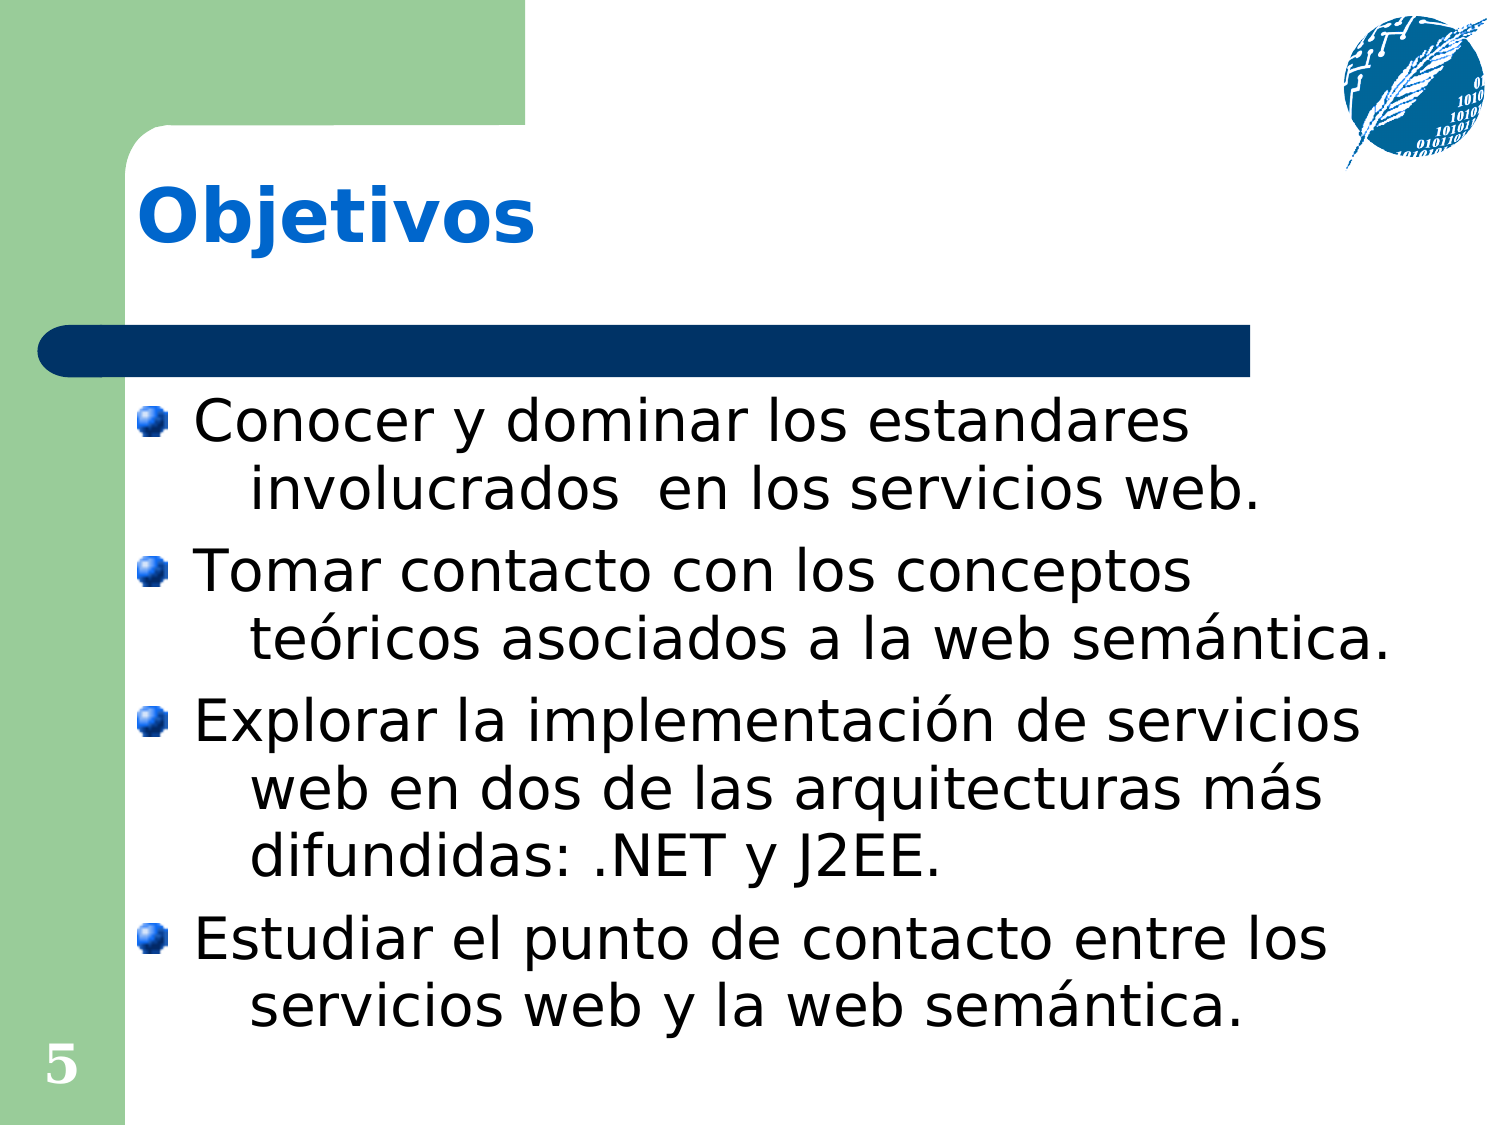

# Objetivos
Conocer y dominar los estandares involucrados en los servicios web.
Tomar contacto con los conceptos teóricos asociados a la web semántica.
Explorar la implementación de servicios web en dos de las arquitecturas más difundidas: .NET y J2EE.
Estudiar el punto de contacto entre los servicios web y la web semántica.
5